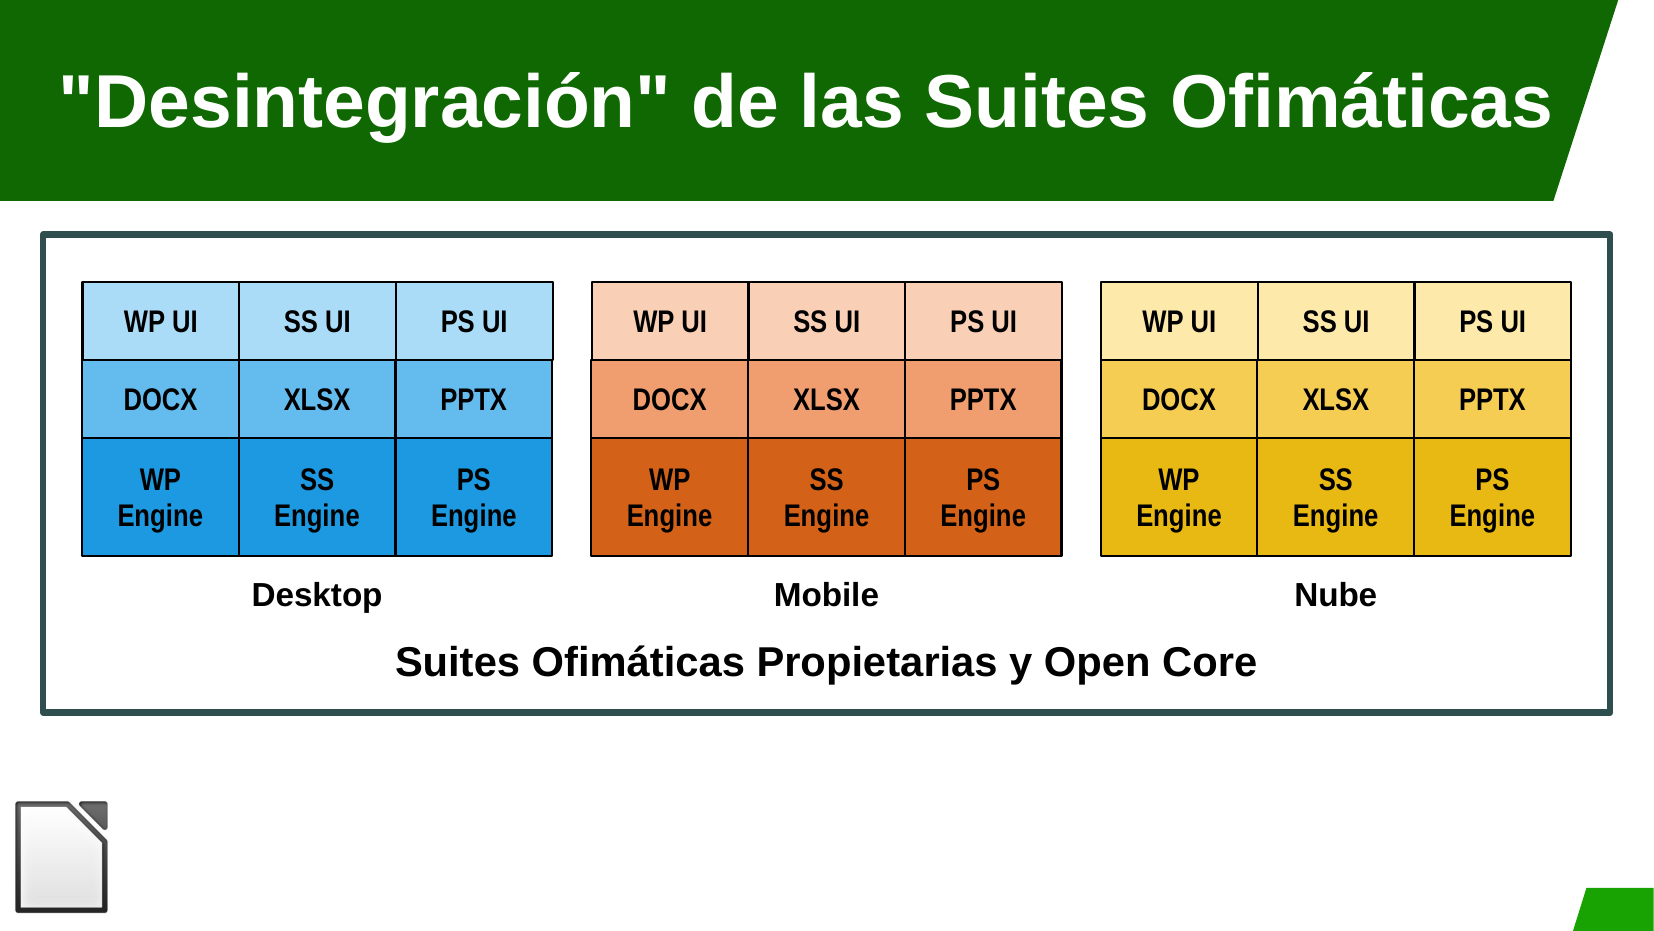

# "Desintegración" de las Suites Ofimáticas
WP UI
SS UI
PS UI
WP UI
SS UI
PS UI
WP UI
SS UI
PS UI
DOCX
XLSX
PPTX
DOCX
XLSX
PPTX
DOCX
XLSX
PPTX
WP
Engine
SS
Engine
PS
Engine
WP
Engine
SS
Engine
PS
Engine
WP
Engine
SS
Engine
PS
Engine
Desktop
Mobile
Nube
Suites Ofimáticas Propietarias y Open Core